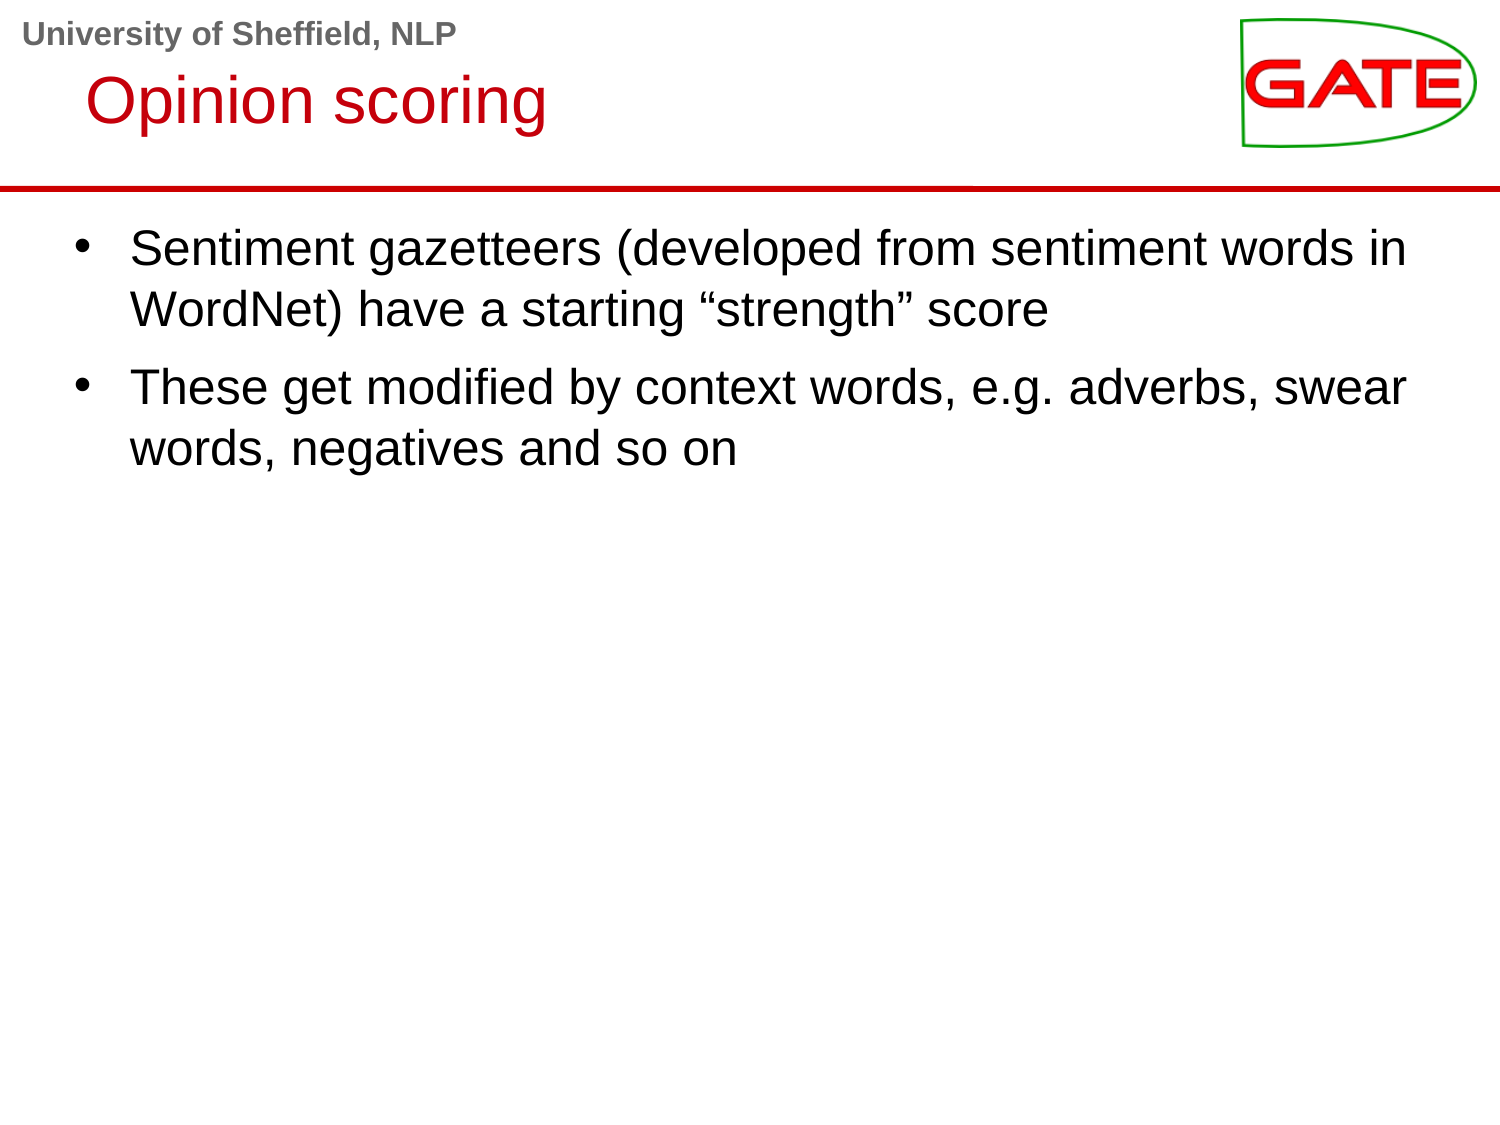

# Opinion scoring
Sentiment gazetteers (developed from sentiment words in WordNet) have a starting “strength” score
These get modified by context words, e.g. adverbs, swear words, negatives and so on